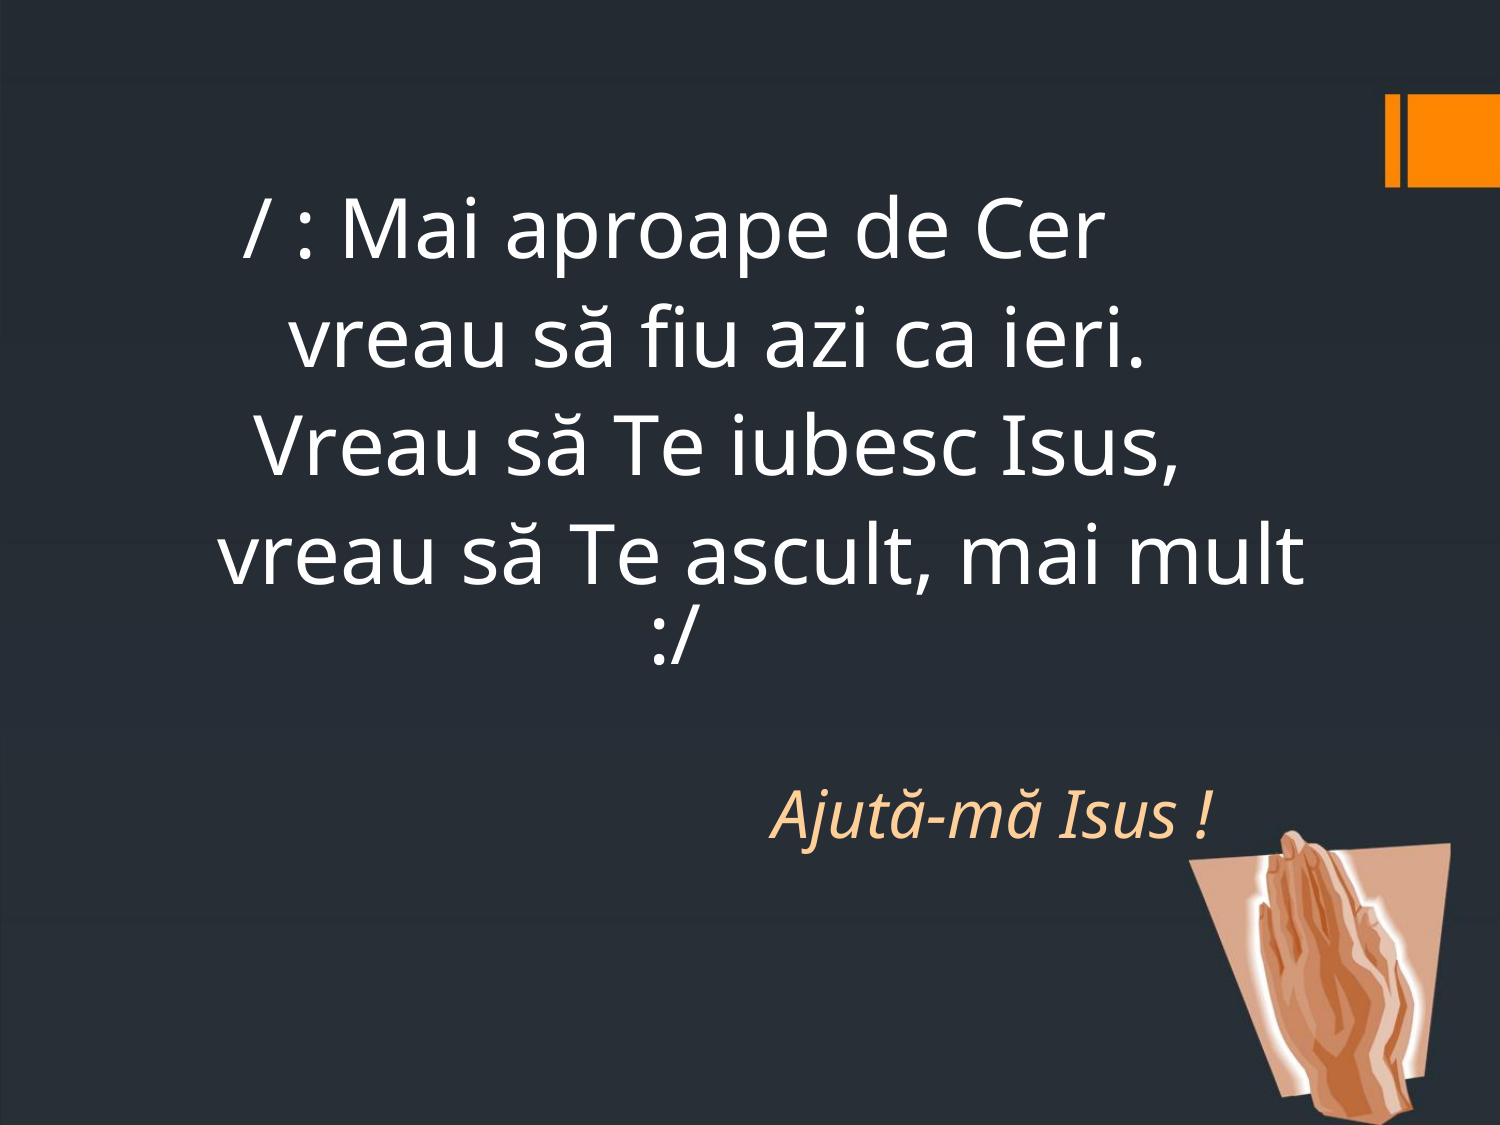

/ : Mai aproape de Cer
 vreau să fiu azi ca ieri.
 Vreau să Te iubesc Isus,
 vreau să Te ascult, mai mult :/
 Ajută-mă Isus !